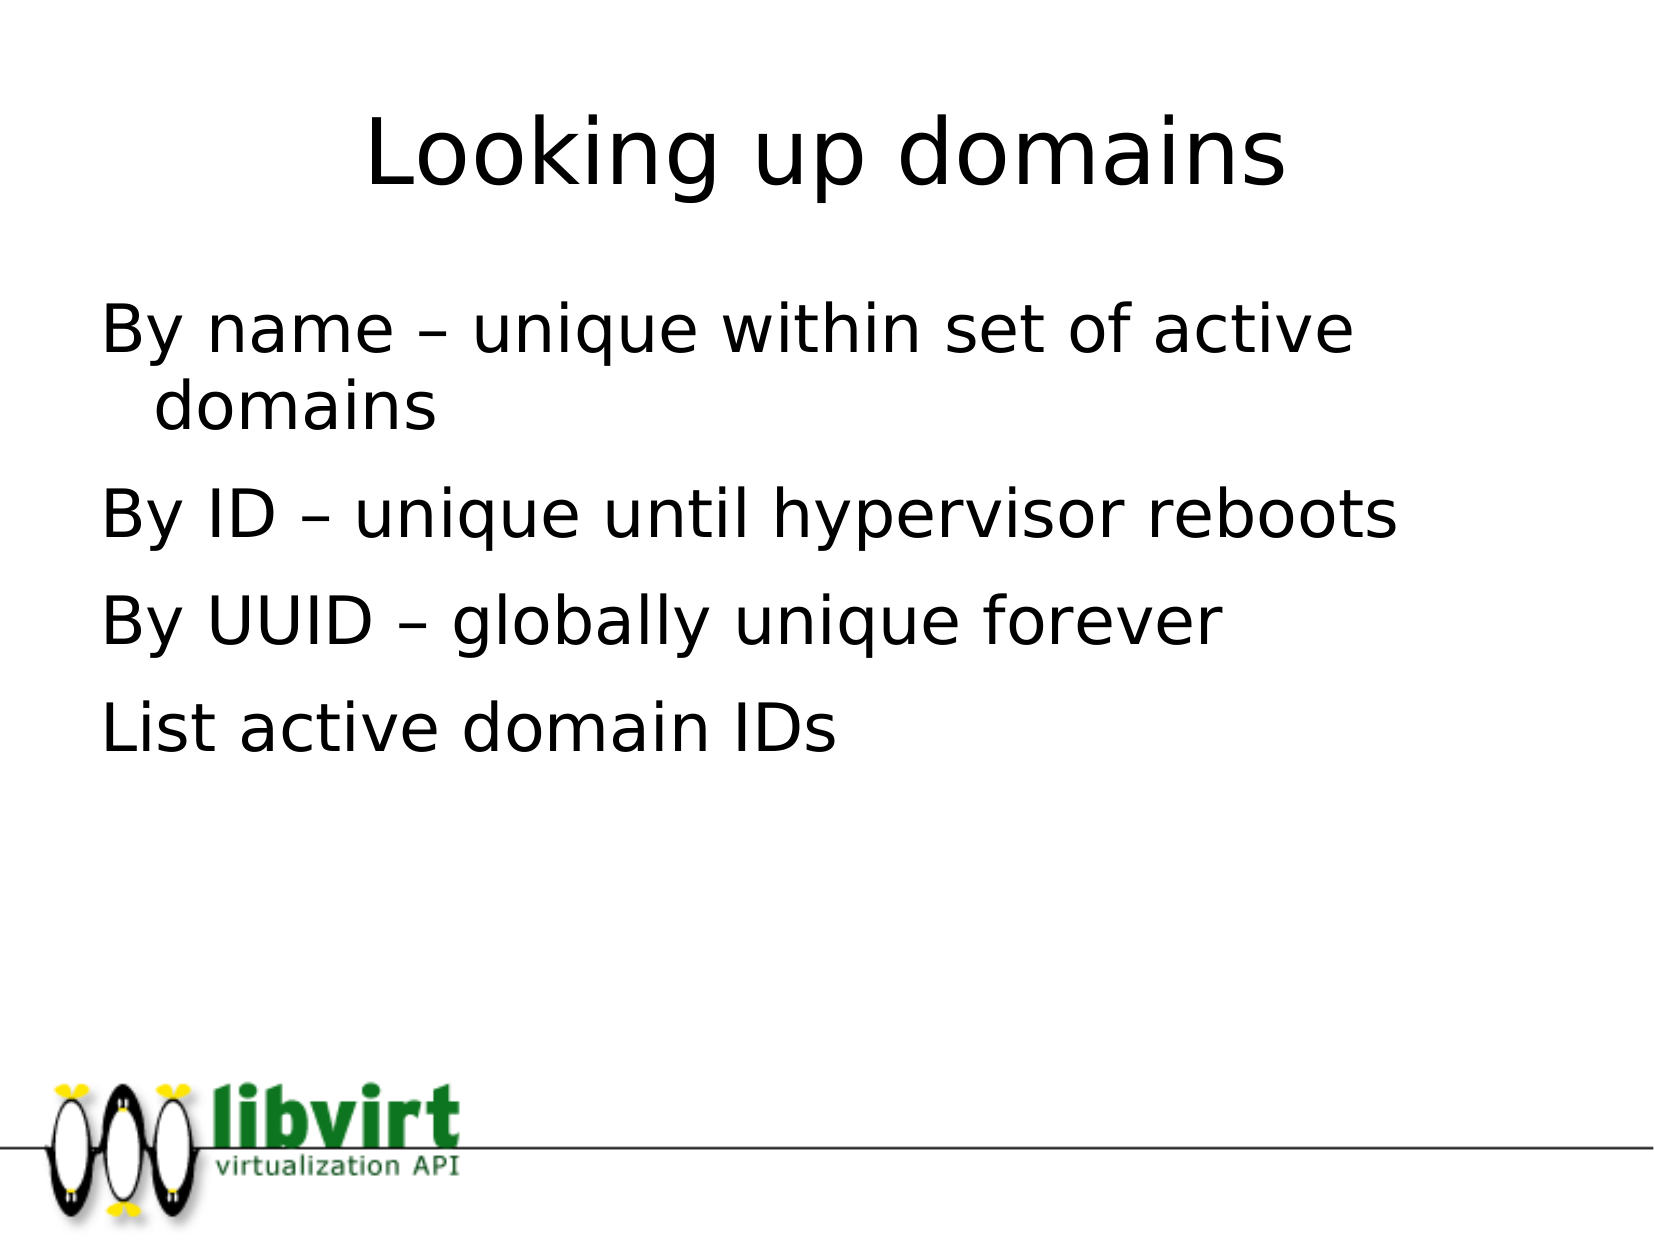

# Looking up domains
By name – unique within set of active domains
By ID – unique until hypervisor reboots
By UUID – globally unique forever
List active domain IDs